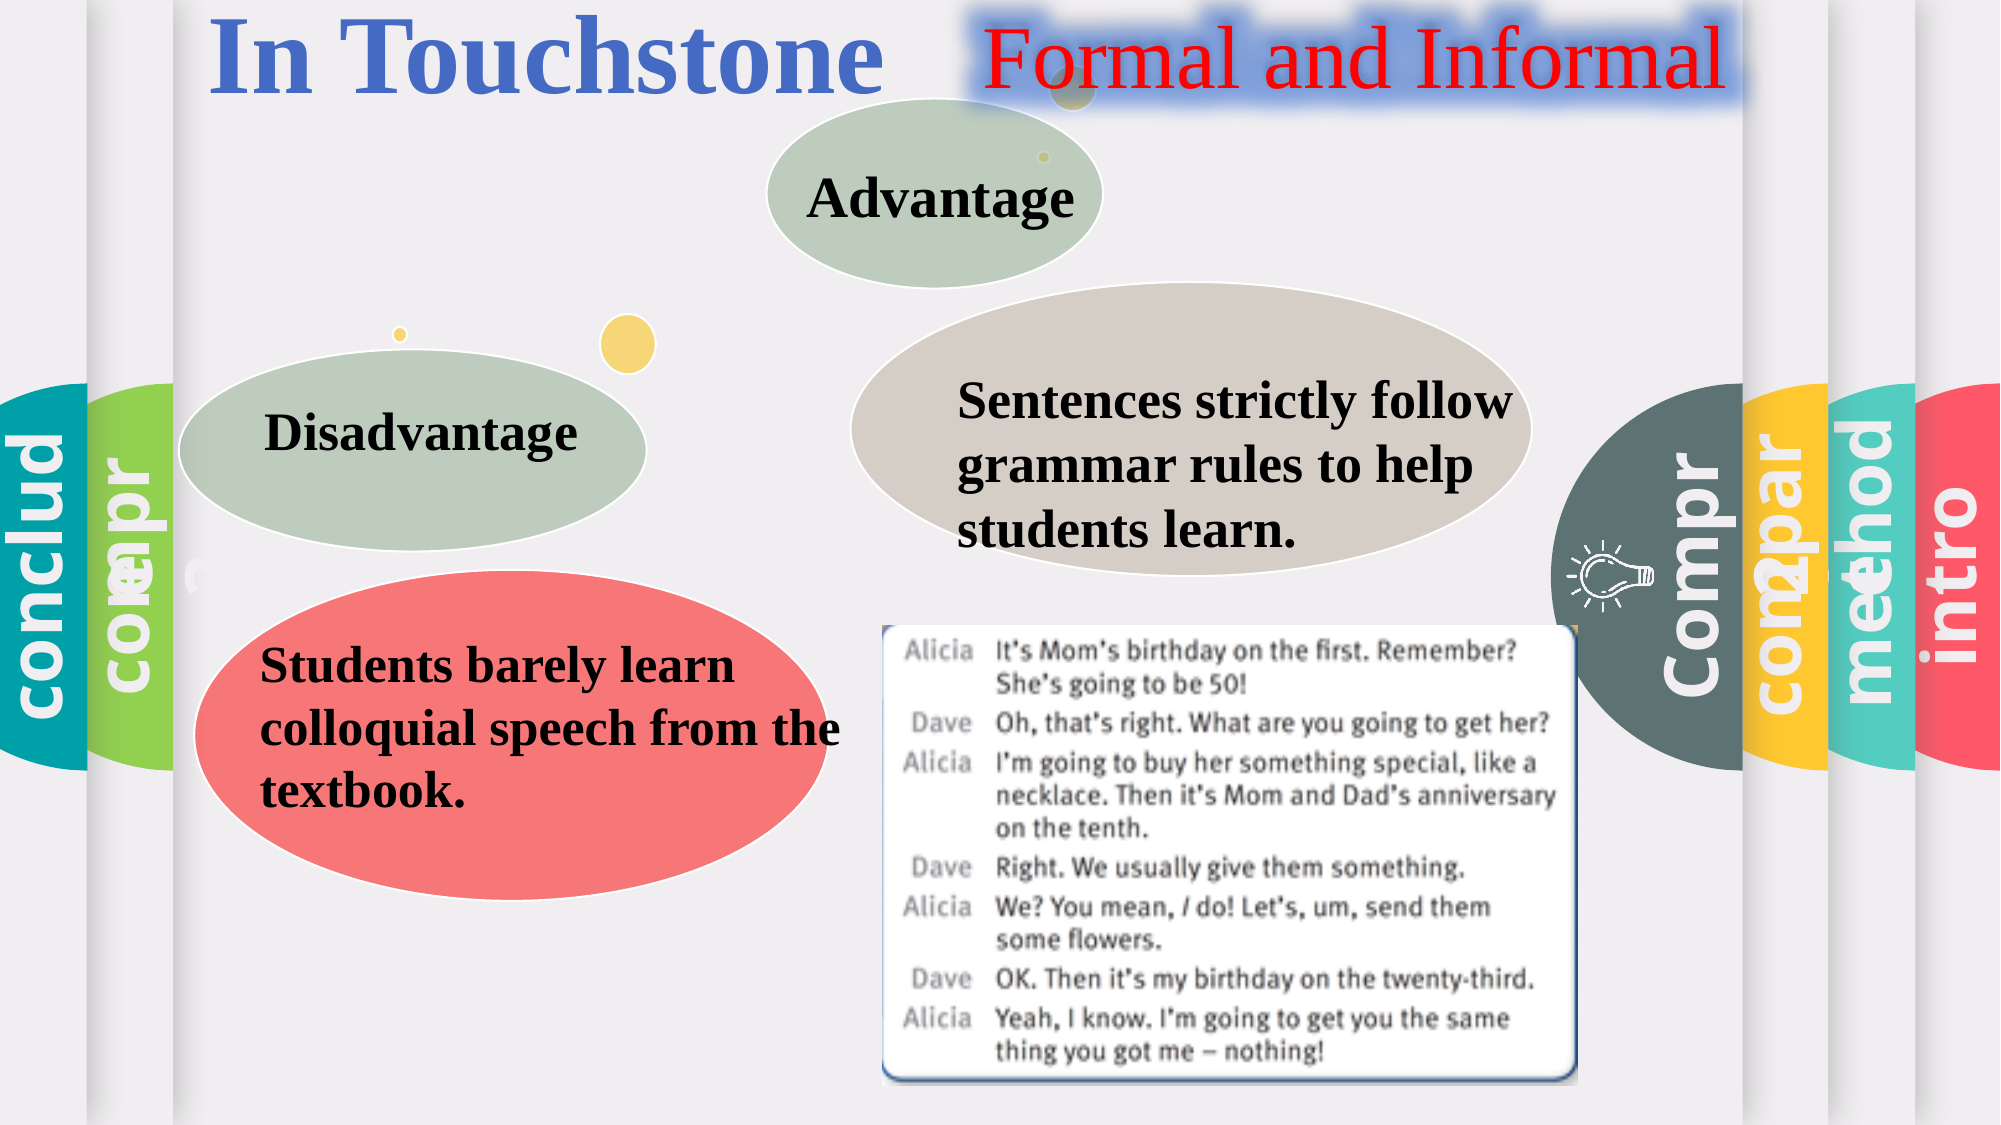

conclude
compr 3
intro
method
Compr 2
compare
In Touchstone
Formal and Informal
Advantage
Sentences strictly follow grammar rules to help students learn.
Disadvantage
Students barely learn colloquial speech from the textbook.